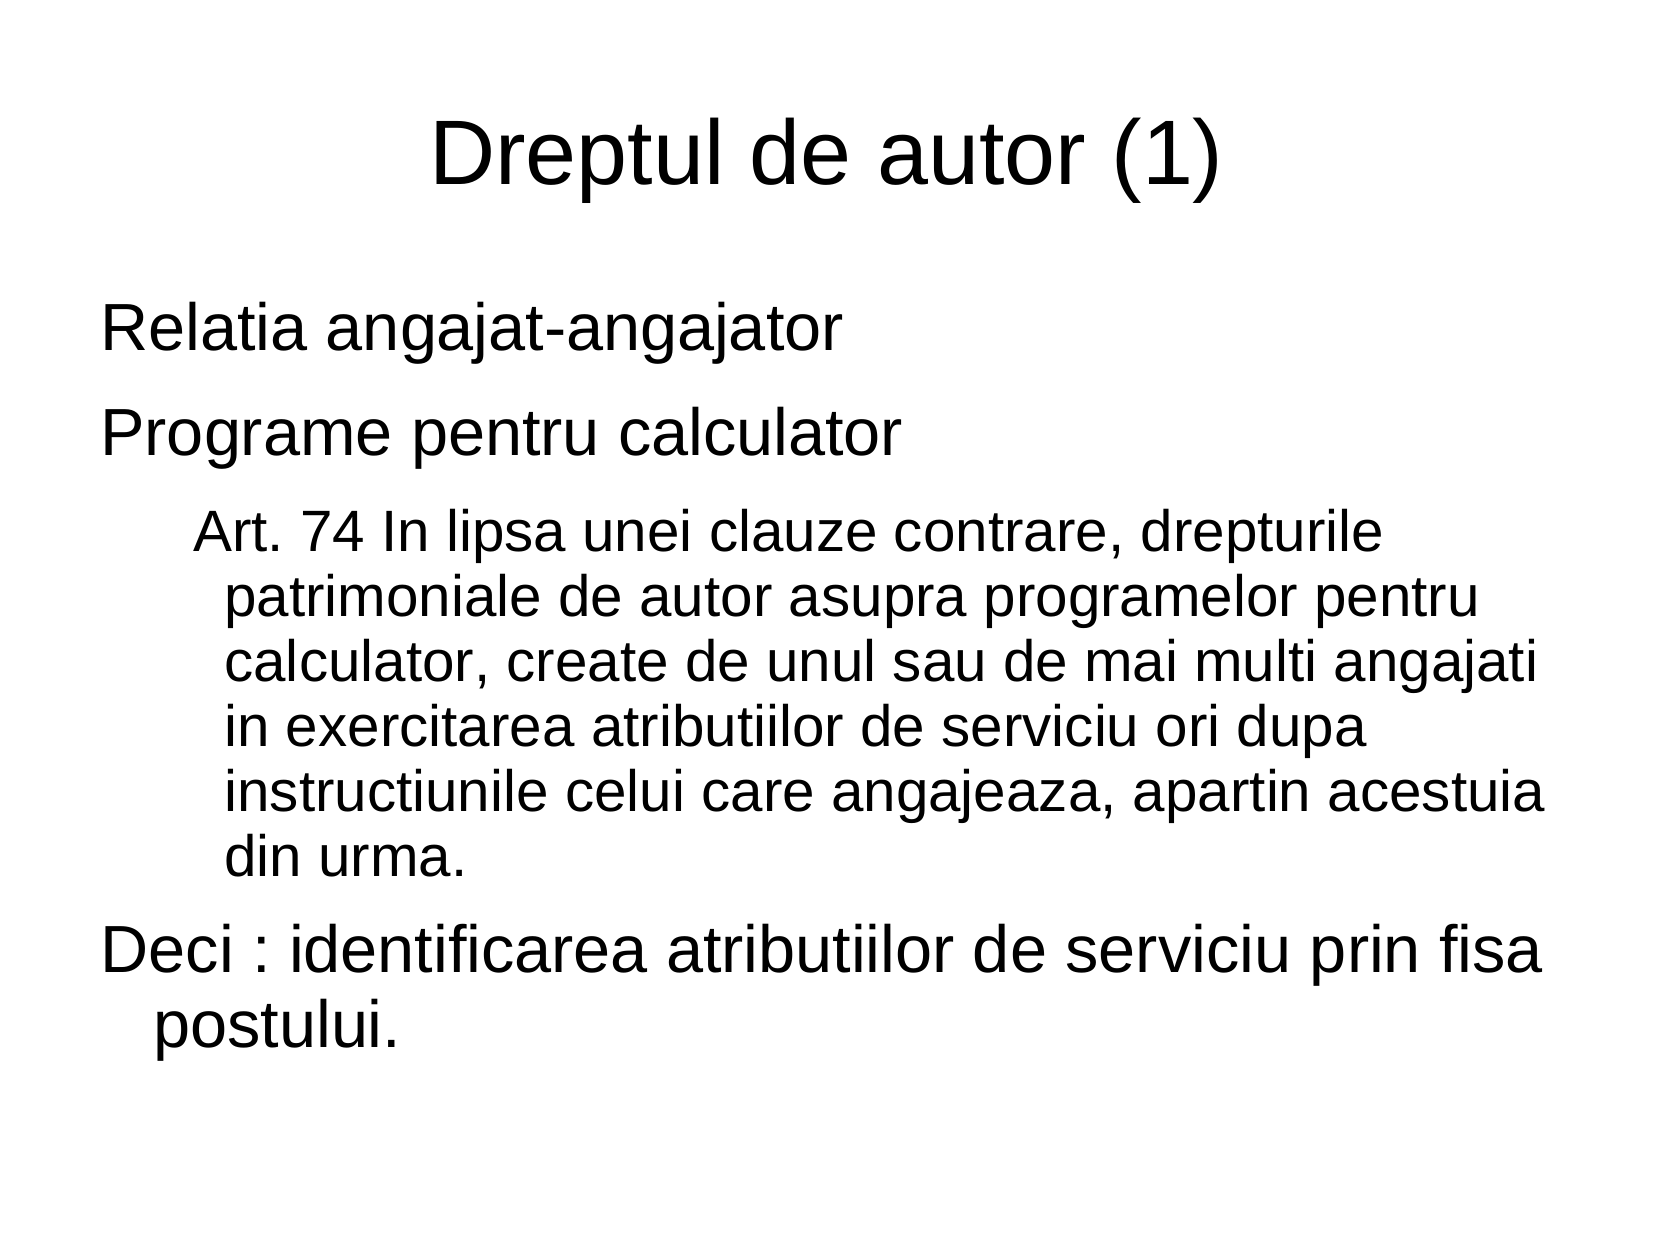

# Dreptul de autor (1)
Relatia angajat-angajator
Programe pentru calculator
 Art. 74 In lipsa unei clauze contrare, drepturile patrimoniale de autor asupra programelor pentru calculator, create de unul sau de mai multi angajati in exercitarea atributiilor de serviciu ori dupa instructiunile celui care angajeaza, apartin acestuia din urma.
Deci : identificarea atributiilor de serviciu prin fisa postului.